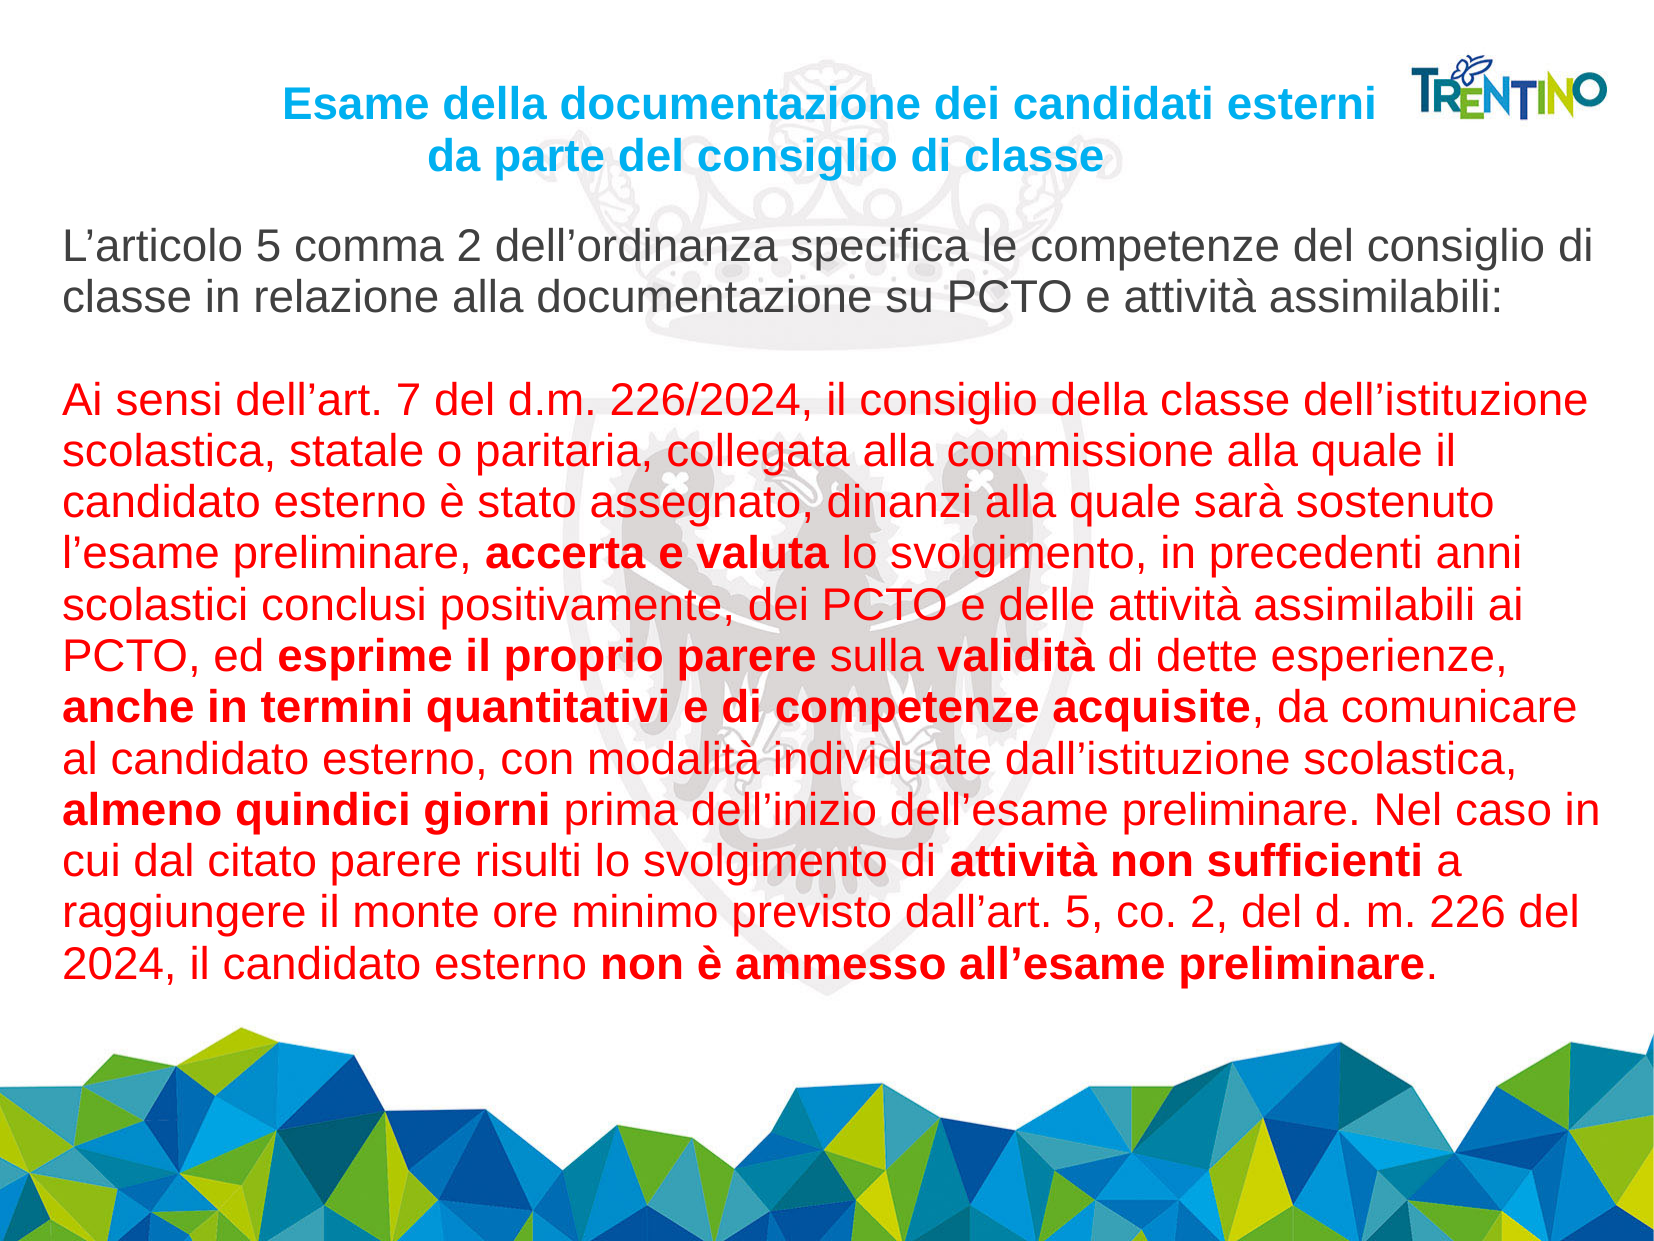

Esame della documentazione dei candidati esterni
 da parte del consiglio di classe
L’articolo 5 comma 2 dell’ordinanza specifica le competenze del consiglio di classe in relazione alla documentazione su PCTO e attività assimilabili:
Ai sensi dell’art. 7 del d.m. 226/2024, il consiglio della classe dell’istituzione scolastica, statale o paritaria, collegata alla commissione alla quale il candidato esterno è stato assegnato, dinanzi alla quale sarà sostenuto l’esame preliminare, accerta e valuta lo svolgimento, in precedenti anni scolastici conclusi positivamente, dei PCTO e delle attività assimilabili ai PCTO, ed esprime il proprio parere sulla validità di dette esperienze, anche in termini quantitativi e di competenze acquisite, da comunicare al candidato esterno, con modalità individuate dall’istituzione scolastica, almeno quindici giorni prima dell’inizio dell’esame preliminare. Nel caso in cui dal citato parere risulti lo svolgimento di attività non sufficienti a raggiungere il monte ore minimo previsto dall’art. 5, co. 2, del d. m. 226 del 2024, il candidato esterno non è ammesso all’esame preliminare.